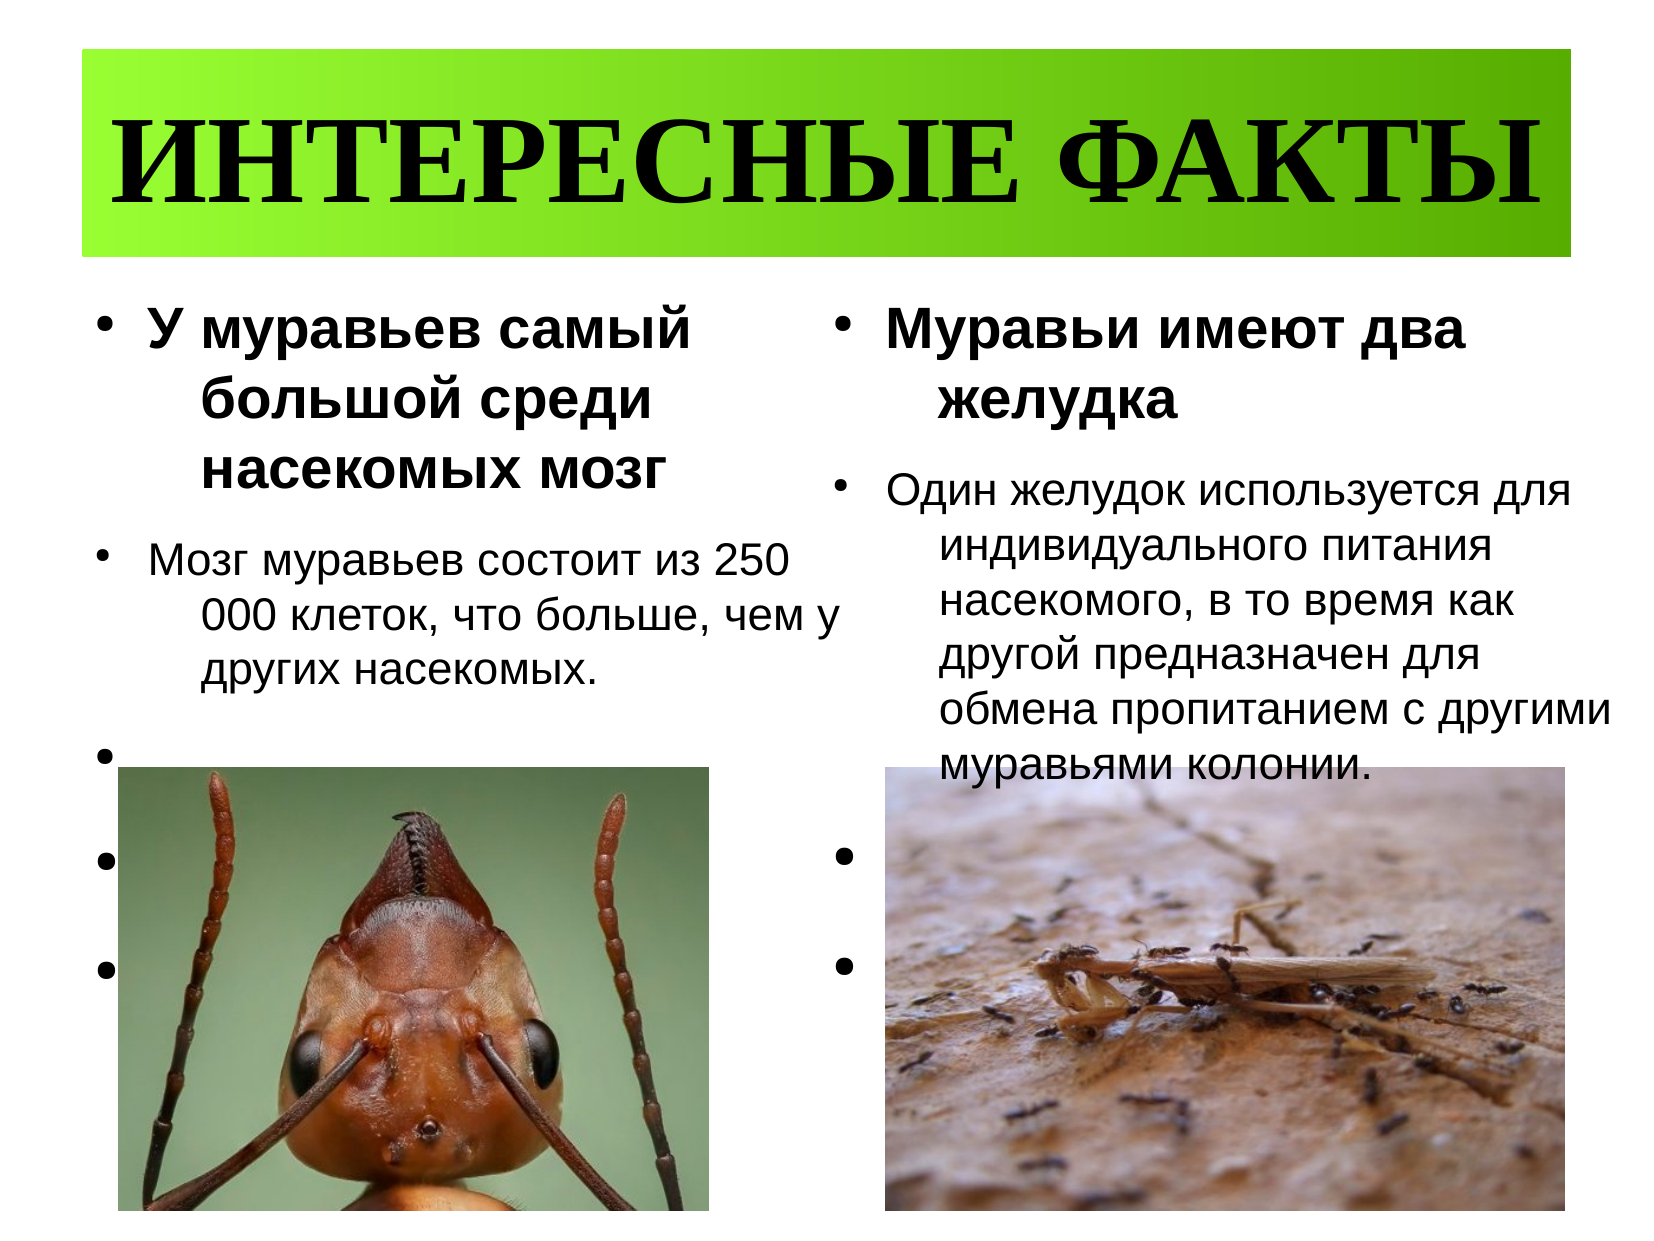

# ИНТЕРЕСНЫЕ ФАКТЫ
У муравьев самый большой среди насекомых мозг
Мозг муравьев состоит из 250 000 клеток, что больше, чем у других насекомых.
Муравьи имеют два желудка
Один желудок используется для индивидуального питания насекомого, в то время как другой предназначен для обмена пропитанием с другими муравьями колонии.